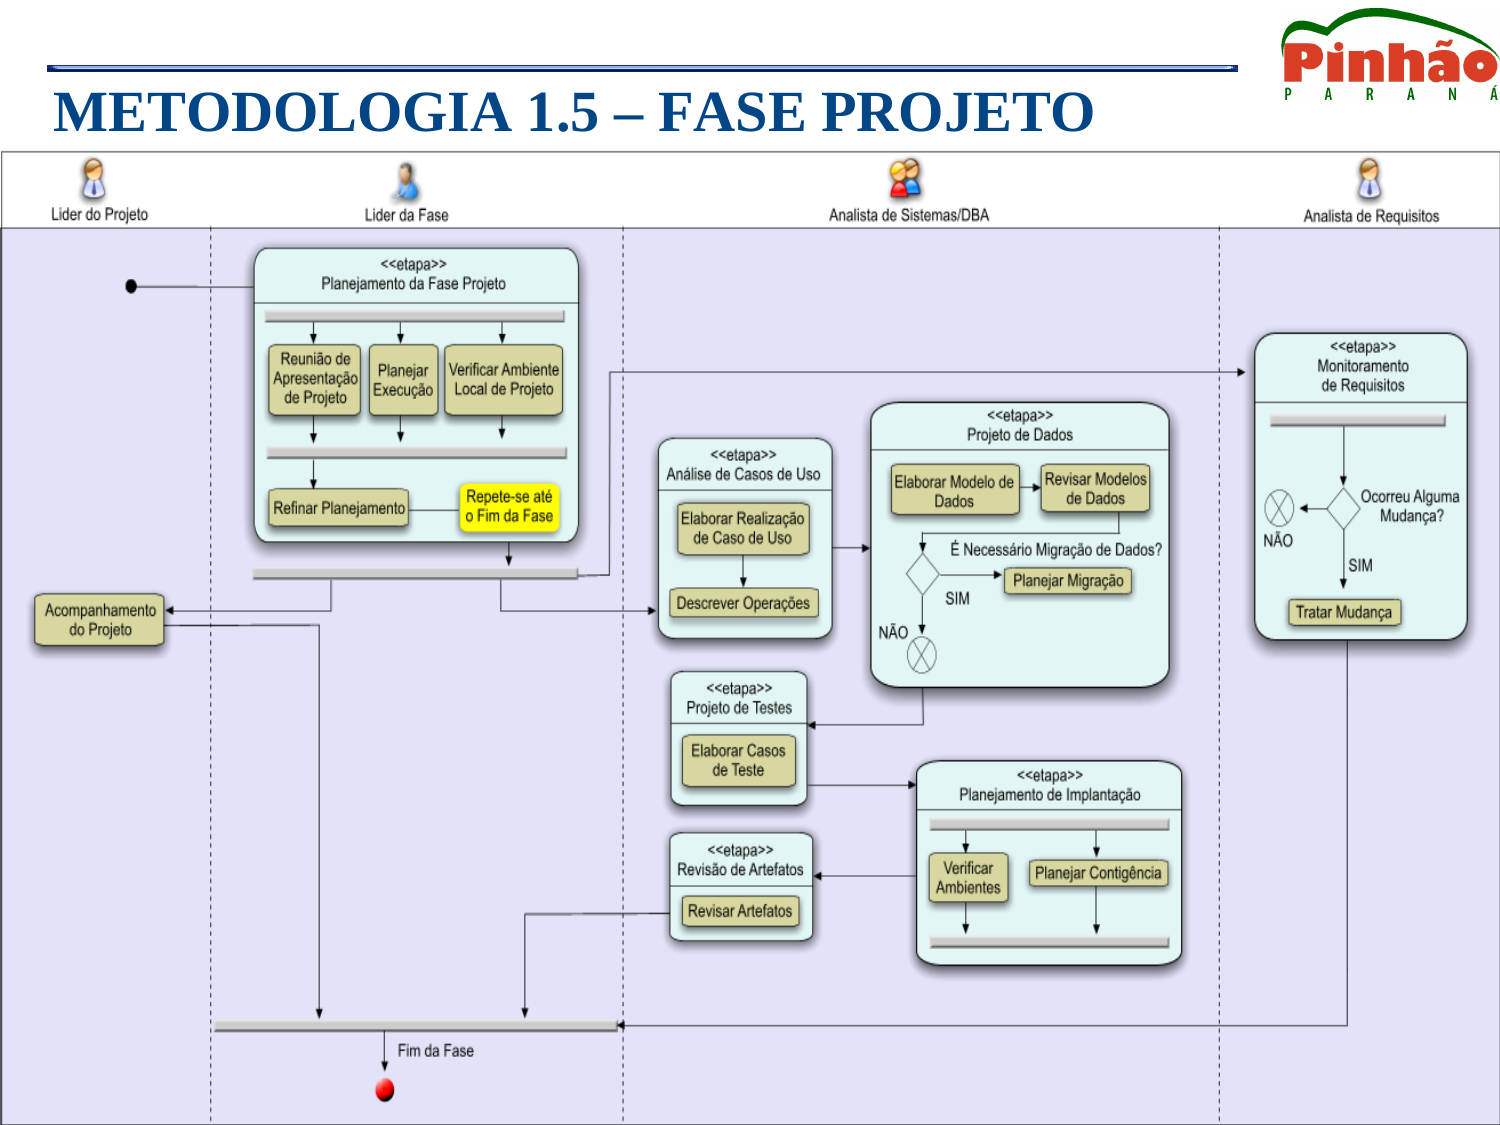

METODOLOGIA 1.5 – FASE PROJETO
FLUXO DO PROCESSO